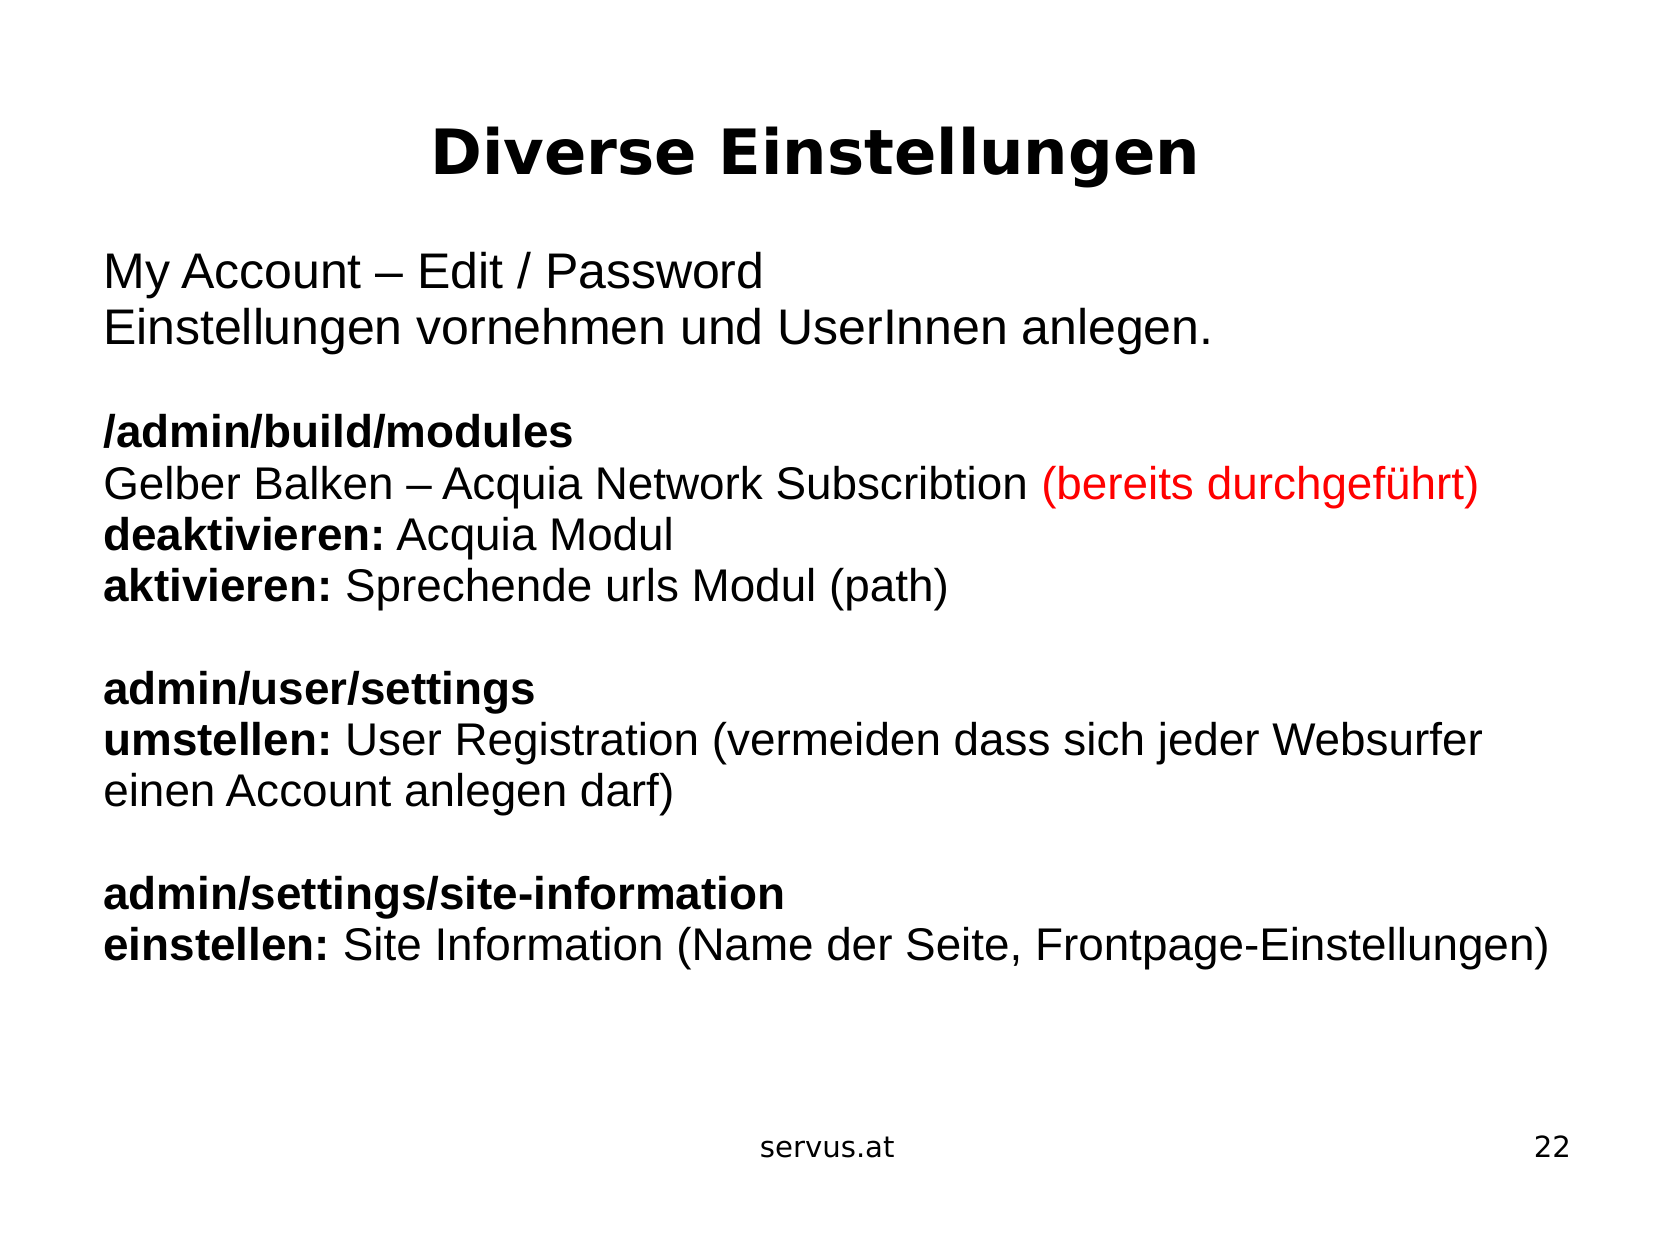

# Diverse Einstellungen
My Account – Edit / Password
Einstellungen vornehmen und UserInnen anlegen.
/admin/build/modules
Gelber Balken – Acquia Network Subscribtion (bereits durchgeführt)
deaktivieren: Acquia Modul
aktivieren: Sprechende urls Modul (path)
admin/user/settings
umstellen: User Registration (vermeiden dass sich jeder Websurfer einen Account anlegen darf)
admin/settings/site-information
einstellen: Site Information (Name der Seite, Frontpage-Einstellungen)
servus.at
22